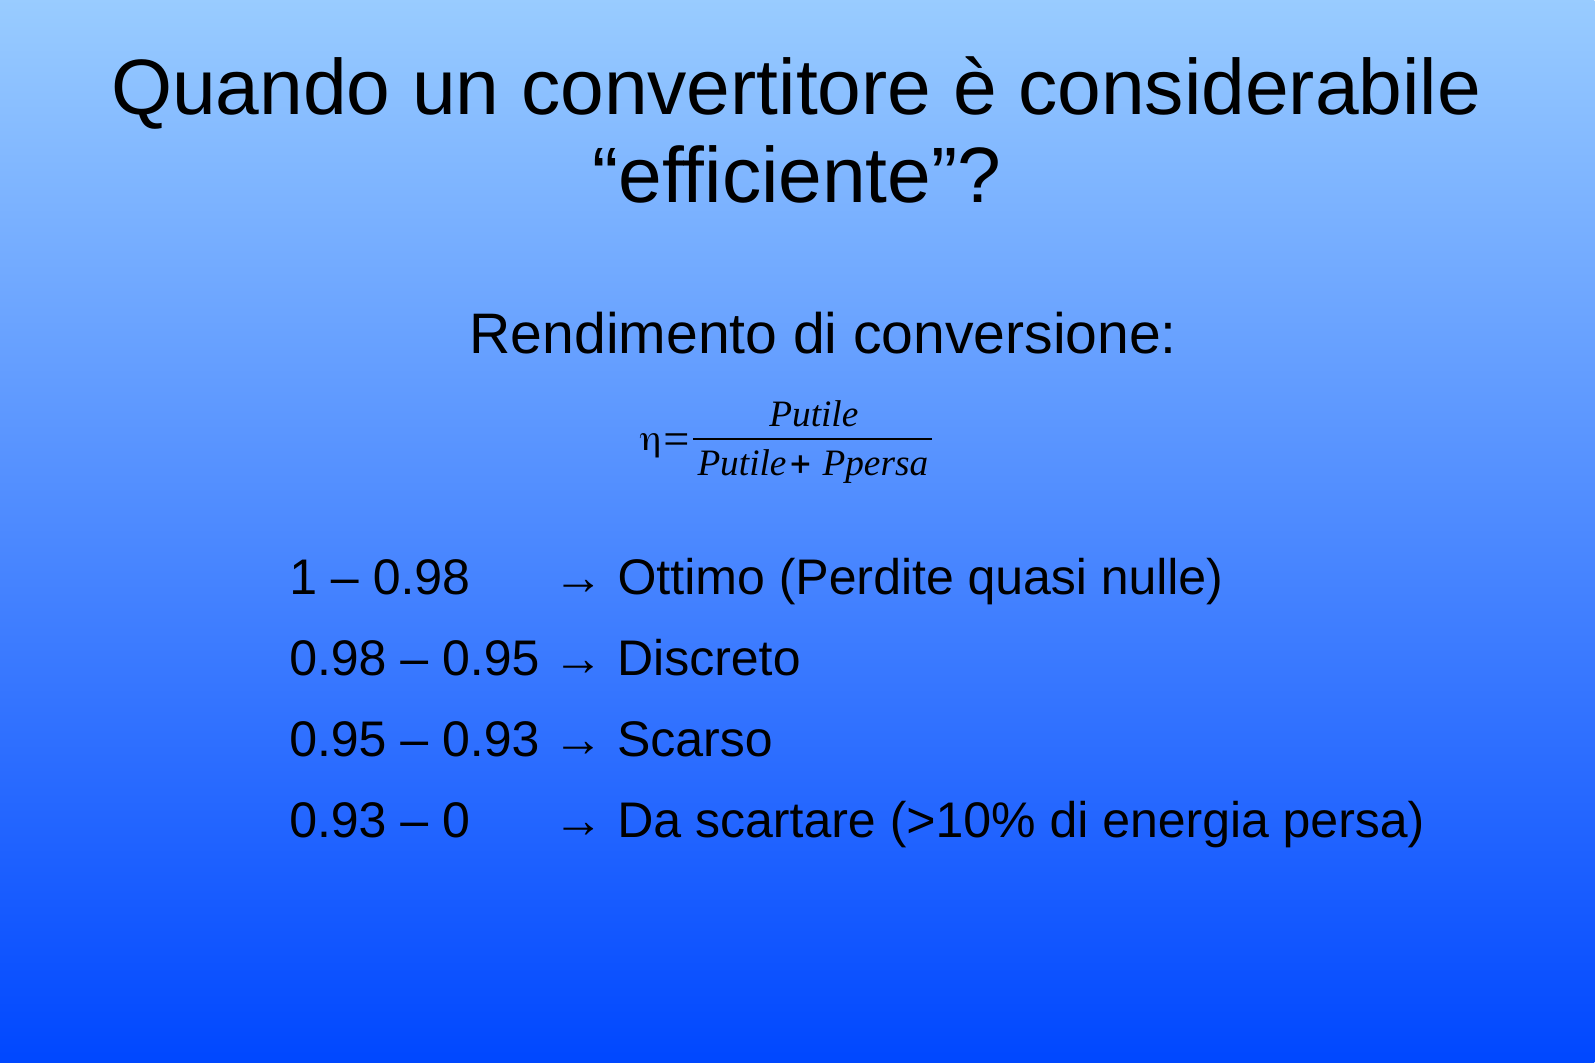

# Quando un convertitore è considerabile “efficiente”?
Rendimento di conversione:
1 – 0.98 → Ottimo (Perdite quasi nulle)
0.98 – 0.95 → Discreto
0.95 – 0.93 → Scarso
0.93 – 0 → Da scartare (>10% di energia persa)